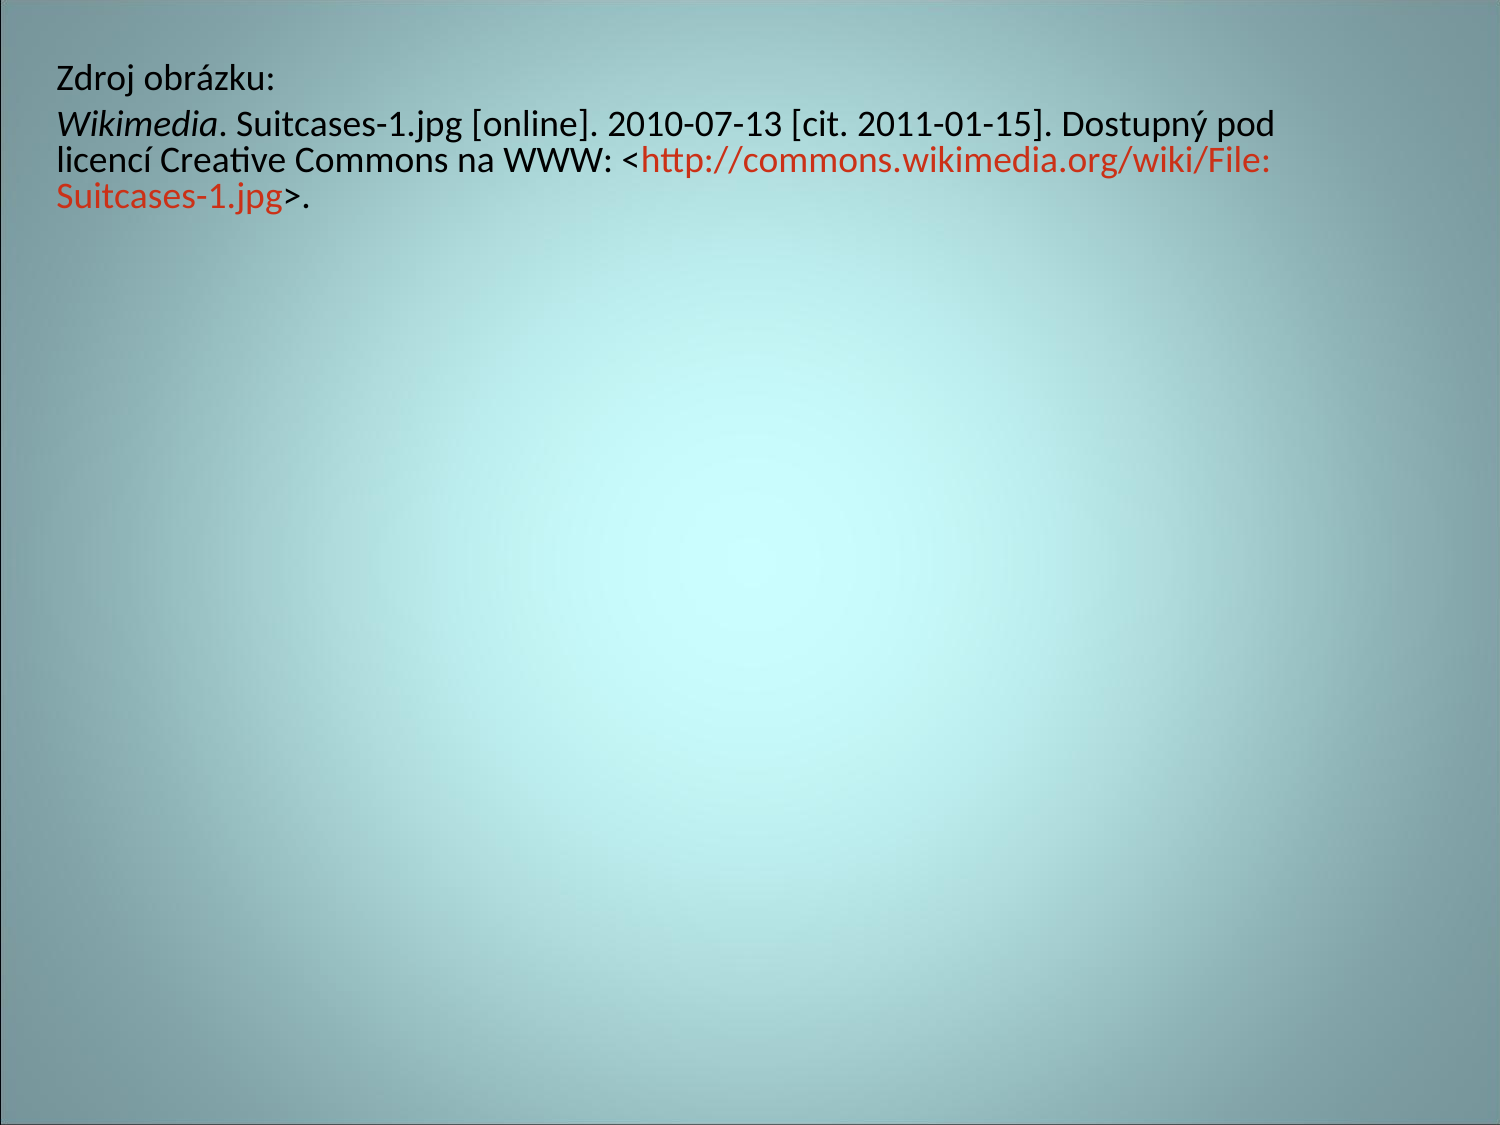

Zdroj obrázku:
Wikimedia. Suitcases-1.jpg [online]. 2010-07-13 [cit. 2011-01-15]. Dostupný pod licencí Creative Commons na WWW: <http://commons.wikimedia.org/wiki/File:Suitcases-1.jpg>.